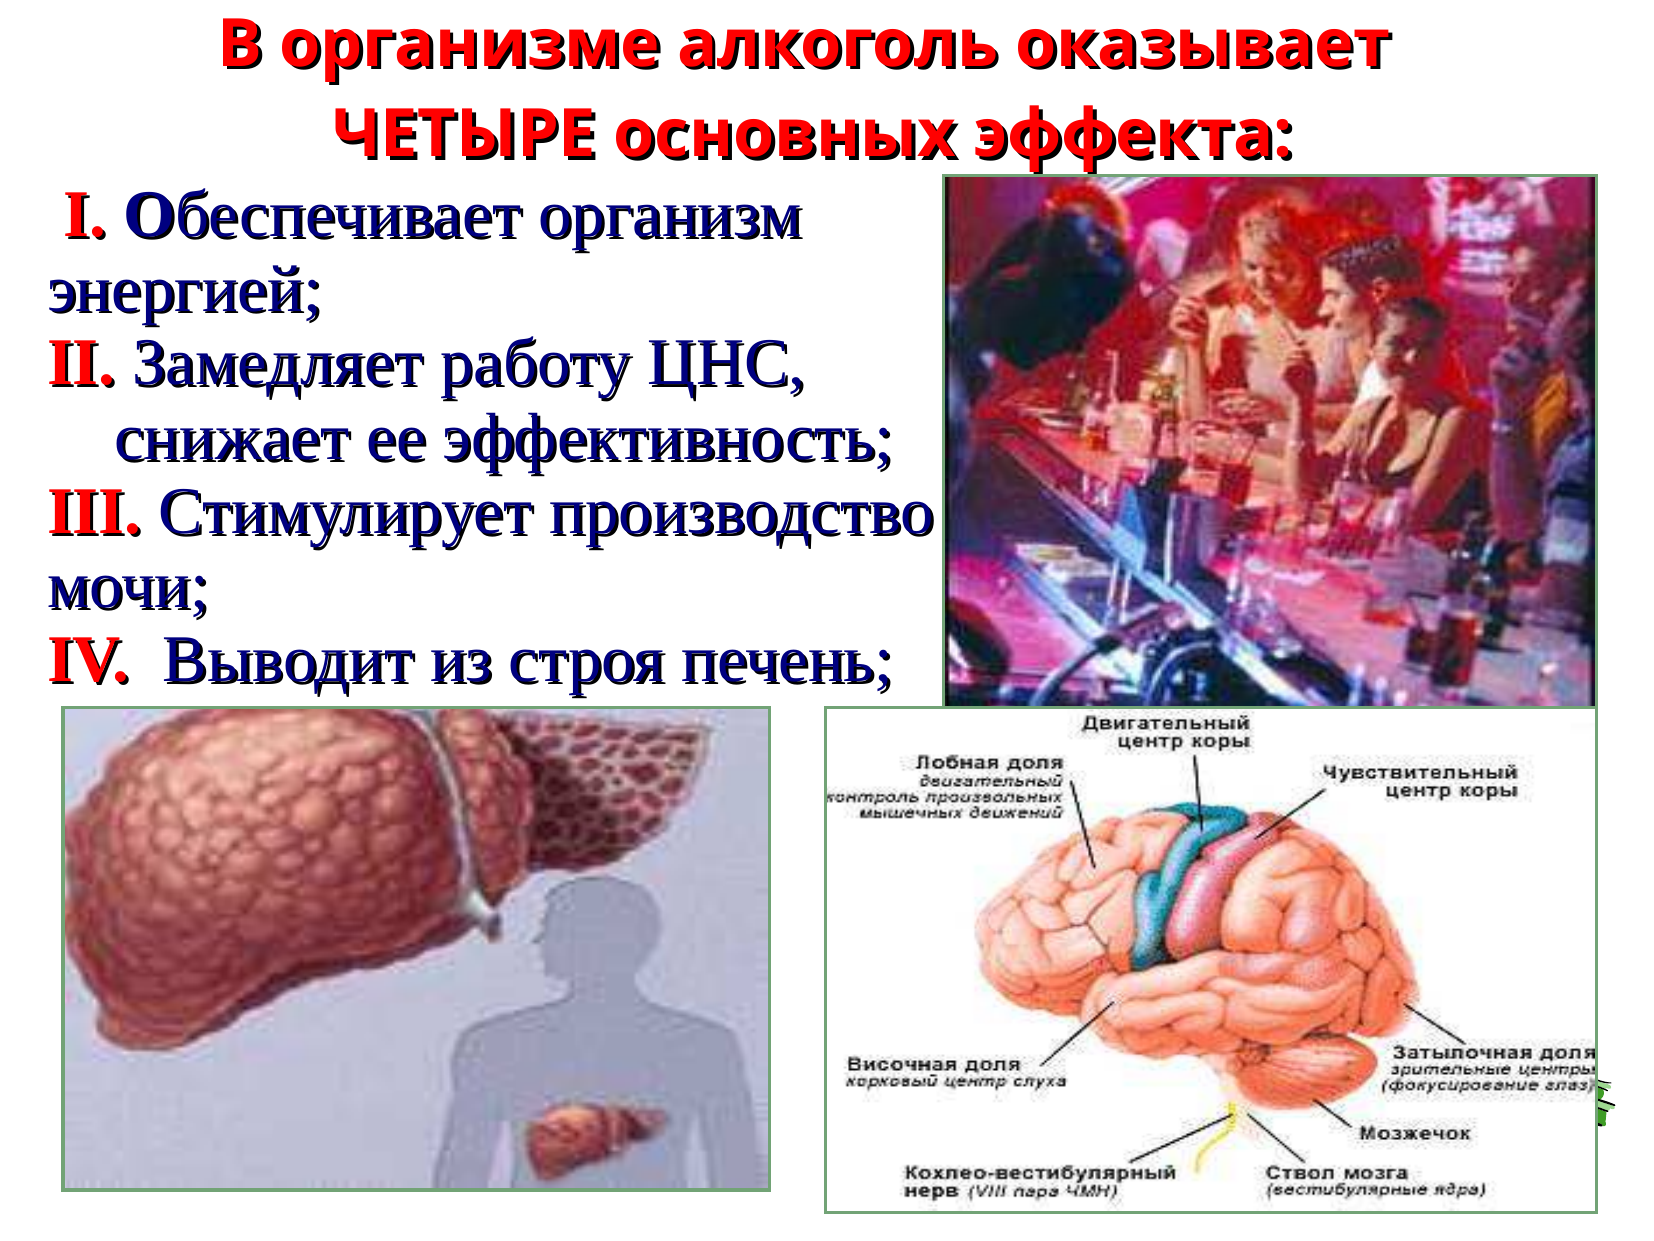

В организме алкоголь оказывает
 ЧЕТЫРЕ основных эффекта:
 I. Обеспечивает организм энергией;
II. Замедляет работу ЦНС,
 снижает ее эффективность;
III. Стимулирует производство мочи;
IV. Выводит из строя печень;